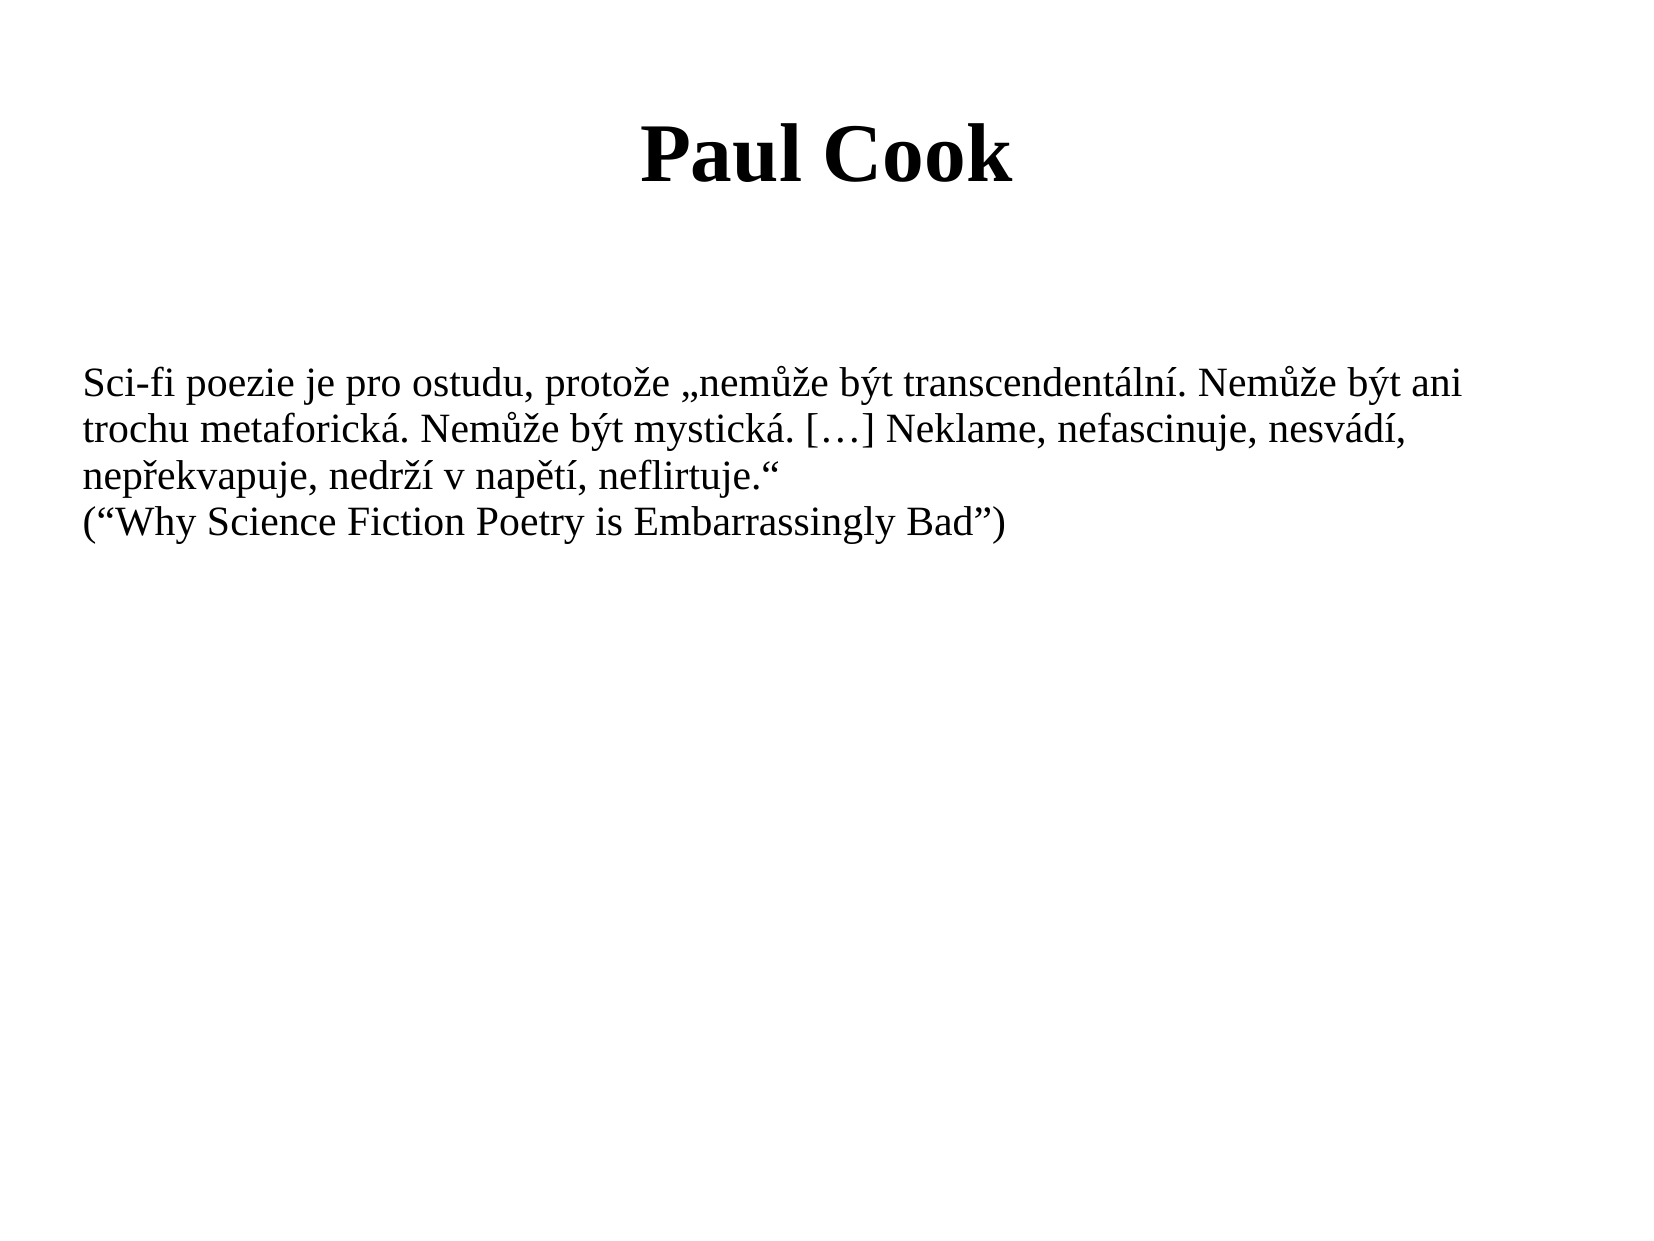

# Paul Cook
Sci-fi poezie je pro ostudu, protože „nemůže být transcendentální. Nemůže být ani trochu metaforická. Nemůže být mystická. […] Neklame, nefascinuje, nesvádí, nepřekvapuje, nedrží v napětí, neflirtuje.“
(“Why Science Fiction Poetry is Embarrassingly Bad”)